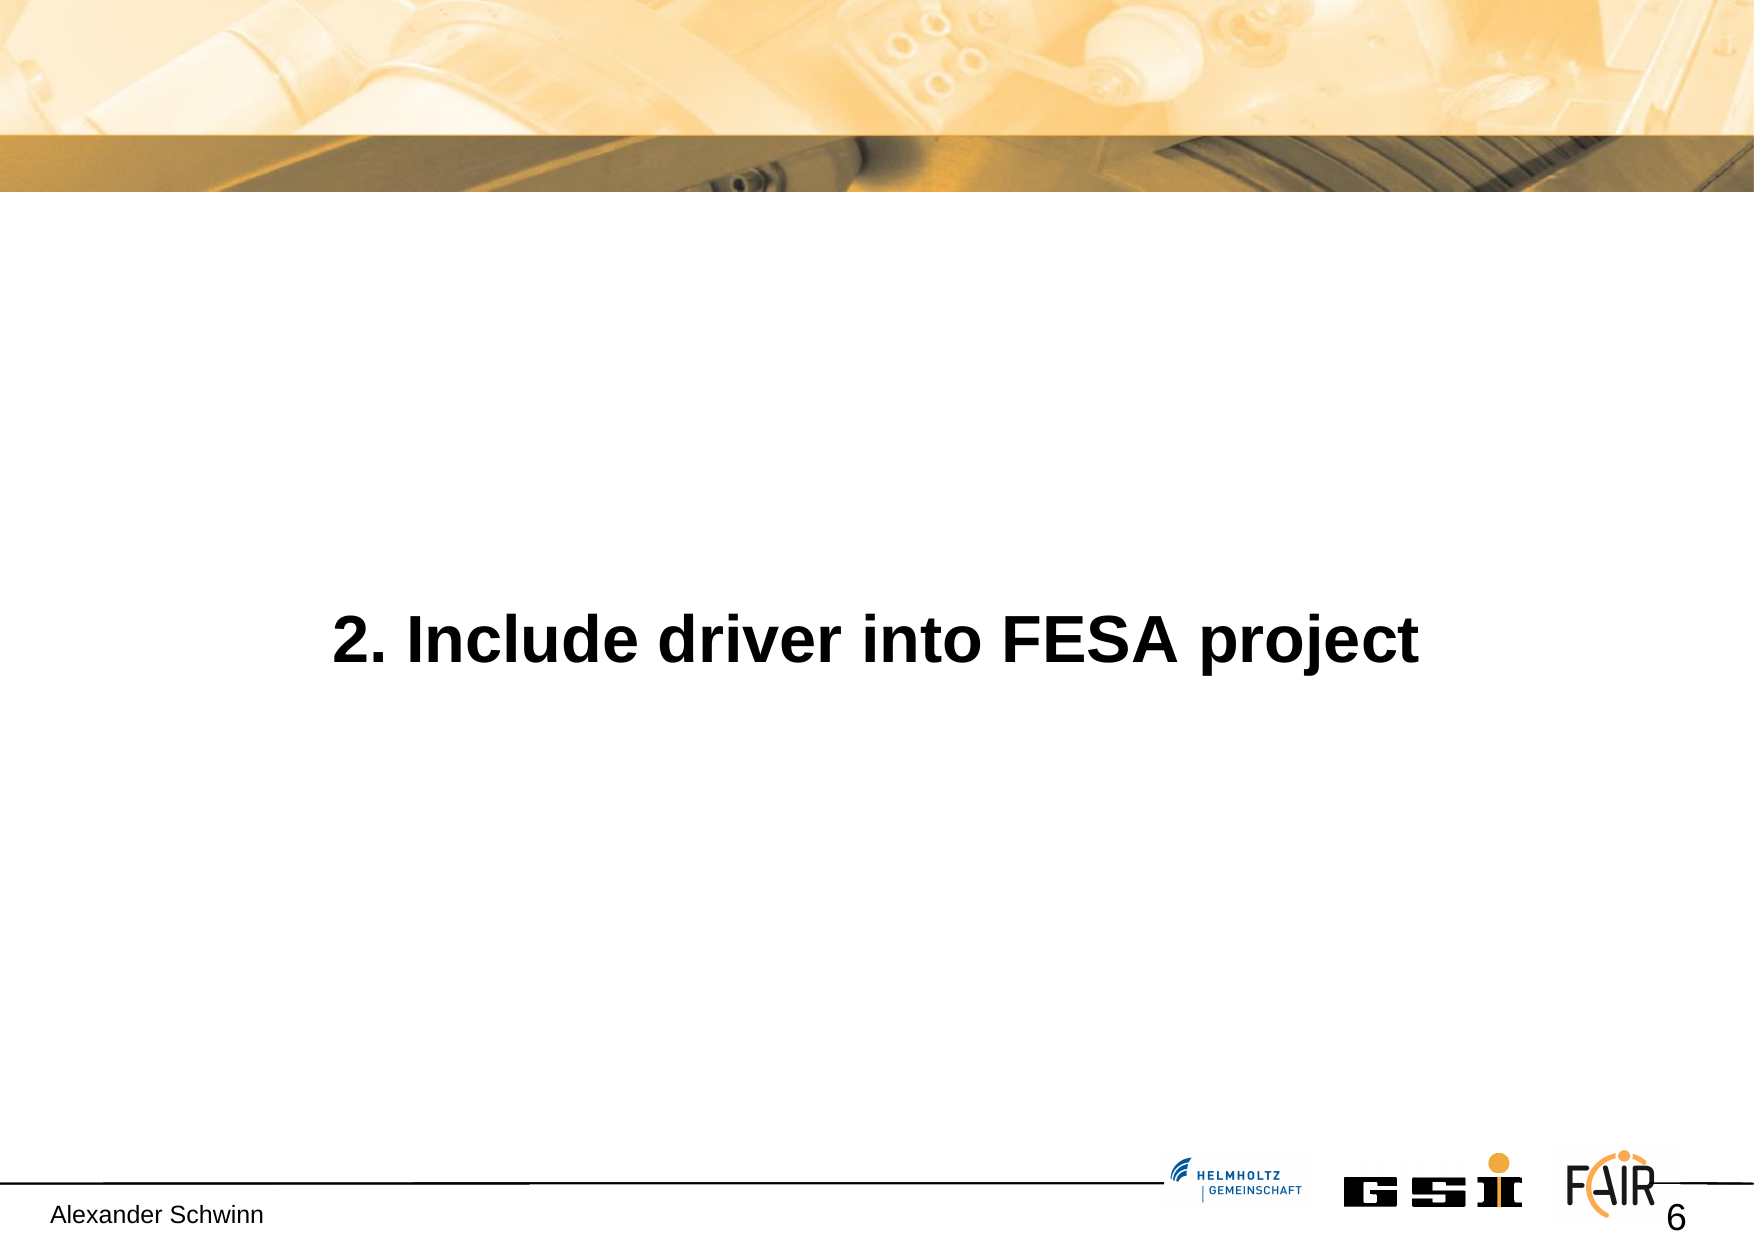

# 2. Include driver into FESA project
6